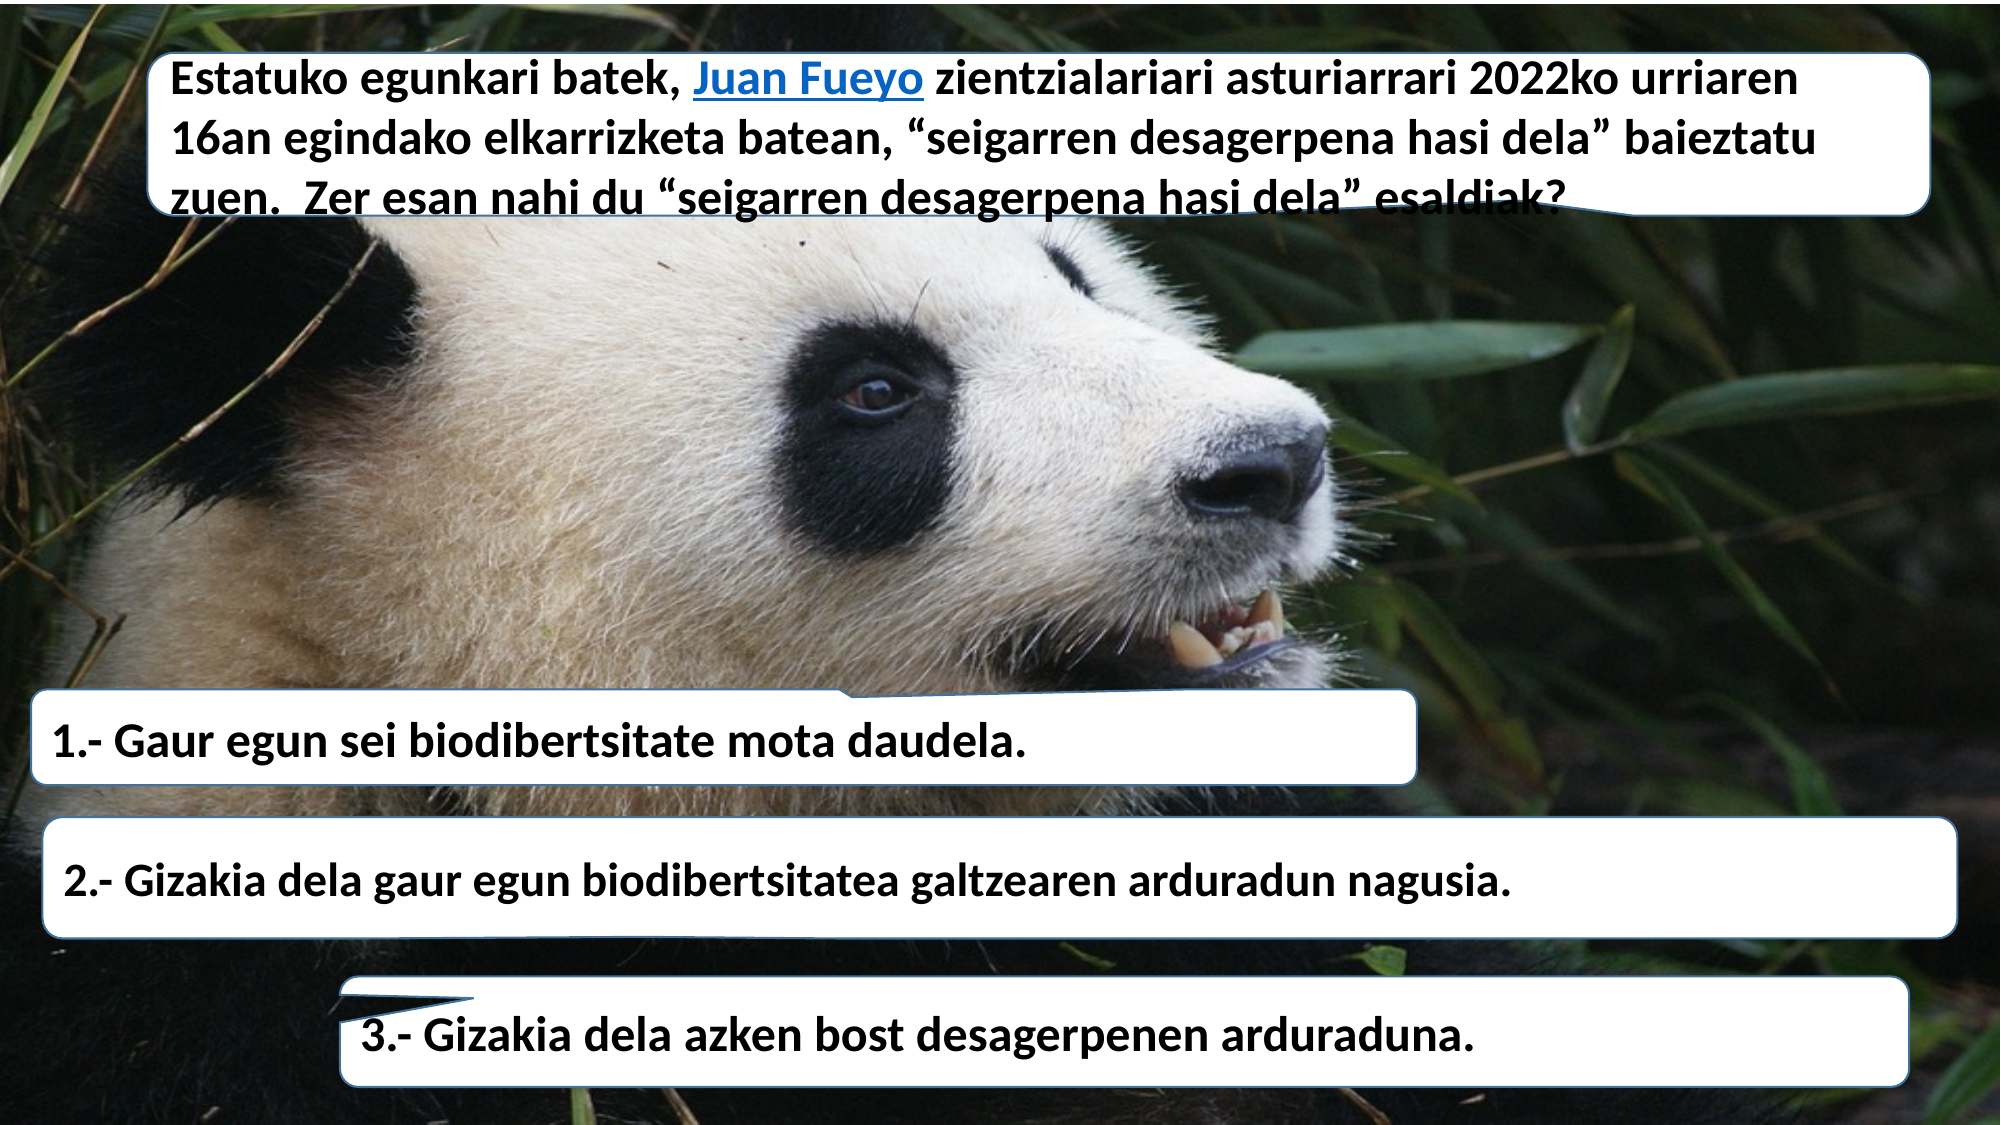

Estatuko egunkari batek, Juan Fueyo zientzialariari asturiarrari 2022ko urriaren 16an egindako elkarrizketa batean, “seigarren desagerpena hasi dela” baieztatu zuen.  Zer esan nahi du “seigarren desagerpena hasi dela” esaldiak?
1.- Gaur egun sei biodibertsitate mota daudela.
2.- Gizakia dela gaur egun biodibertsitatea galtzearen arduradun nagusia.
3.- Gizakia dela azken bost desagerpenen arduraduna.